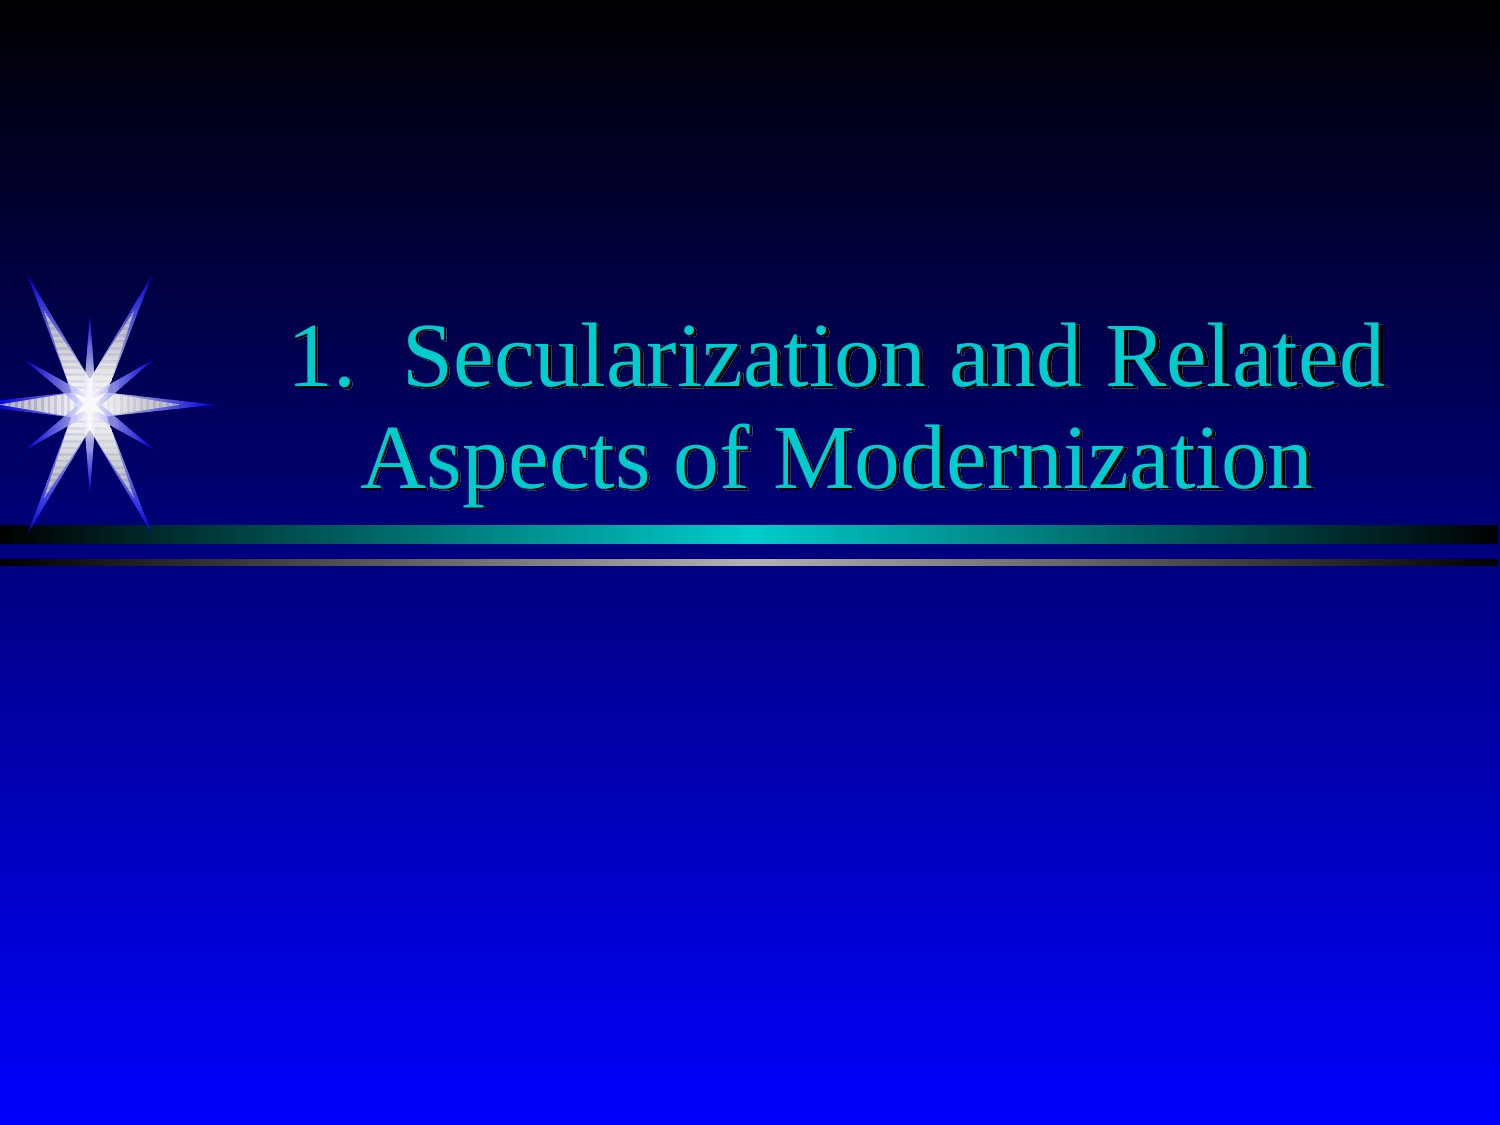

# 1. Secularization and Related Aspects of Modernization